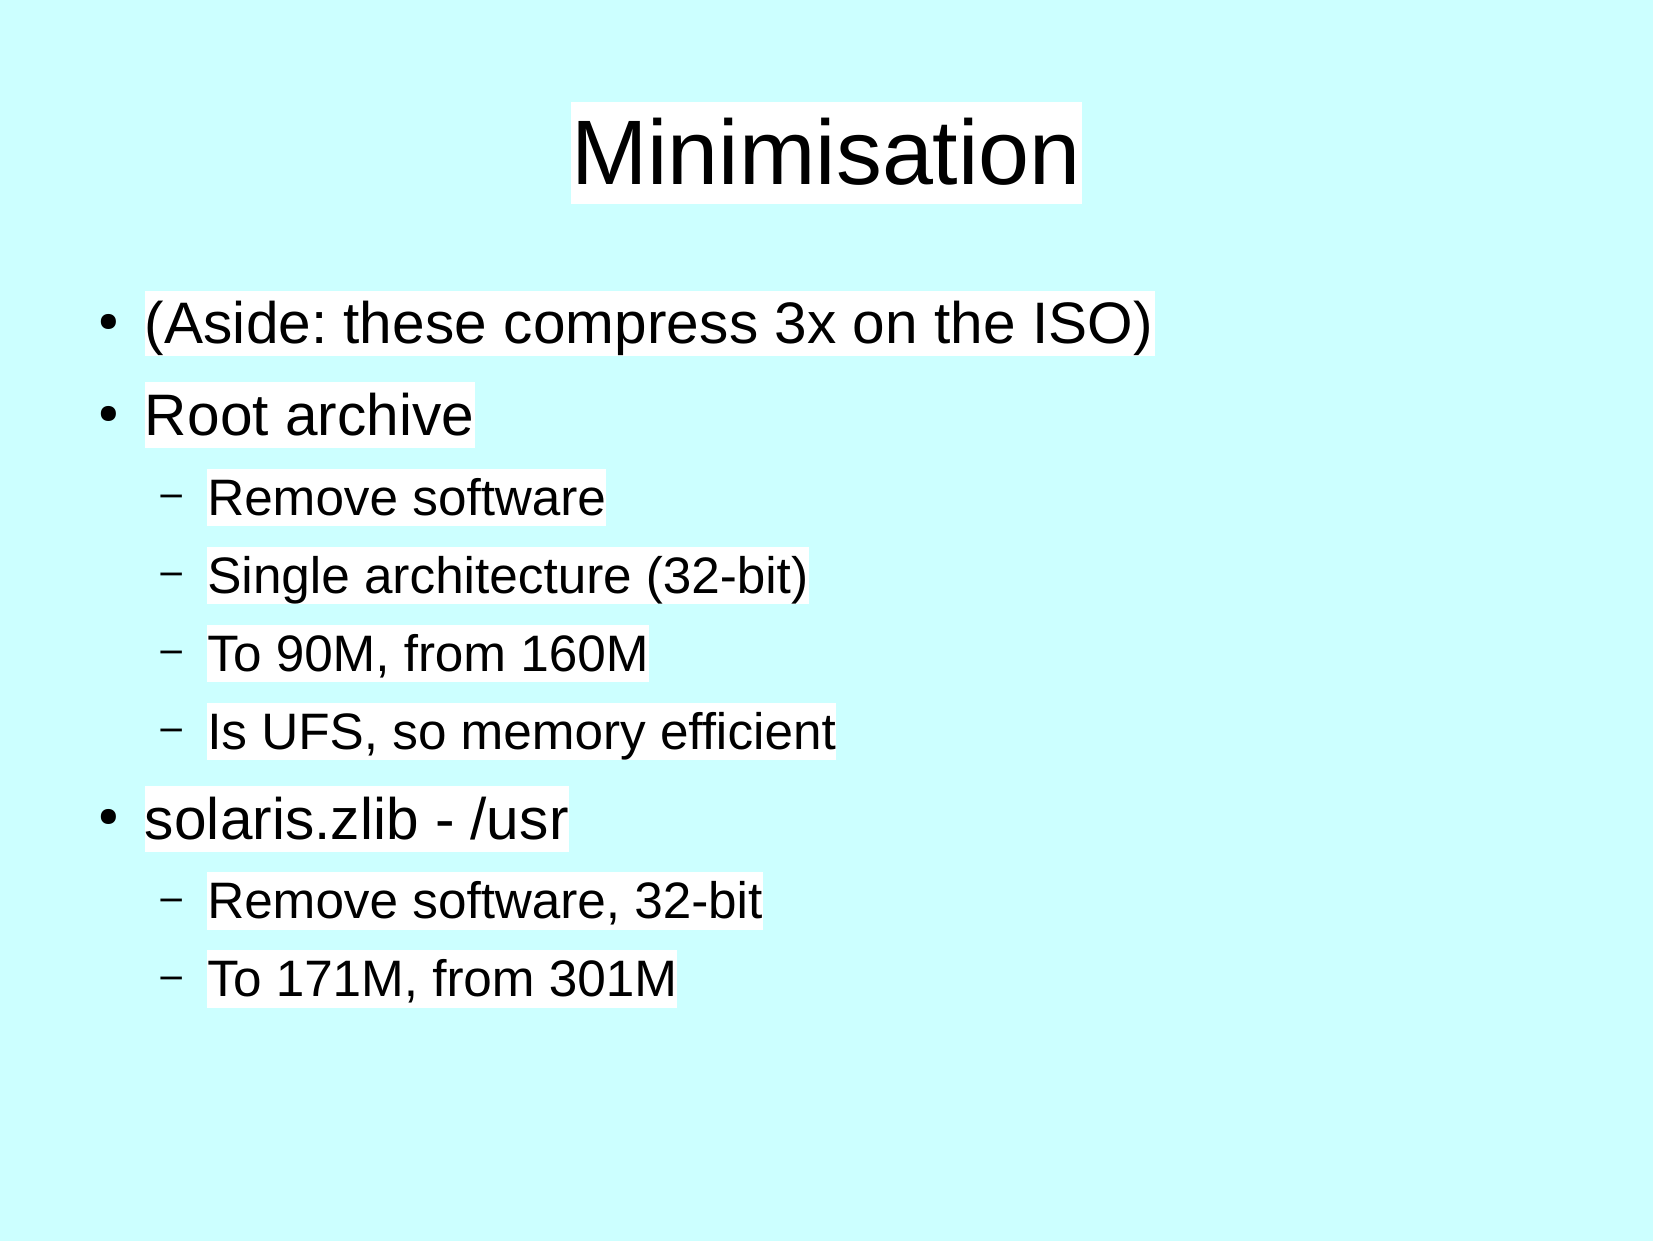

# Minimisation
(Aside: these compress 3x on the ISO)
Root archive
Remove software
Single architecture (32-bit)
To 90M, from 160M
Is UFS, so memory efficient
solaris.zlib - /usr
Remove software, 32-bit
To 171M, from 301M